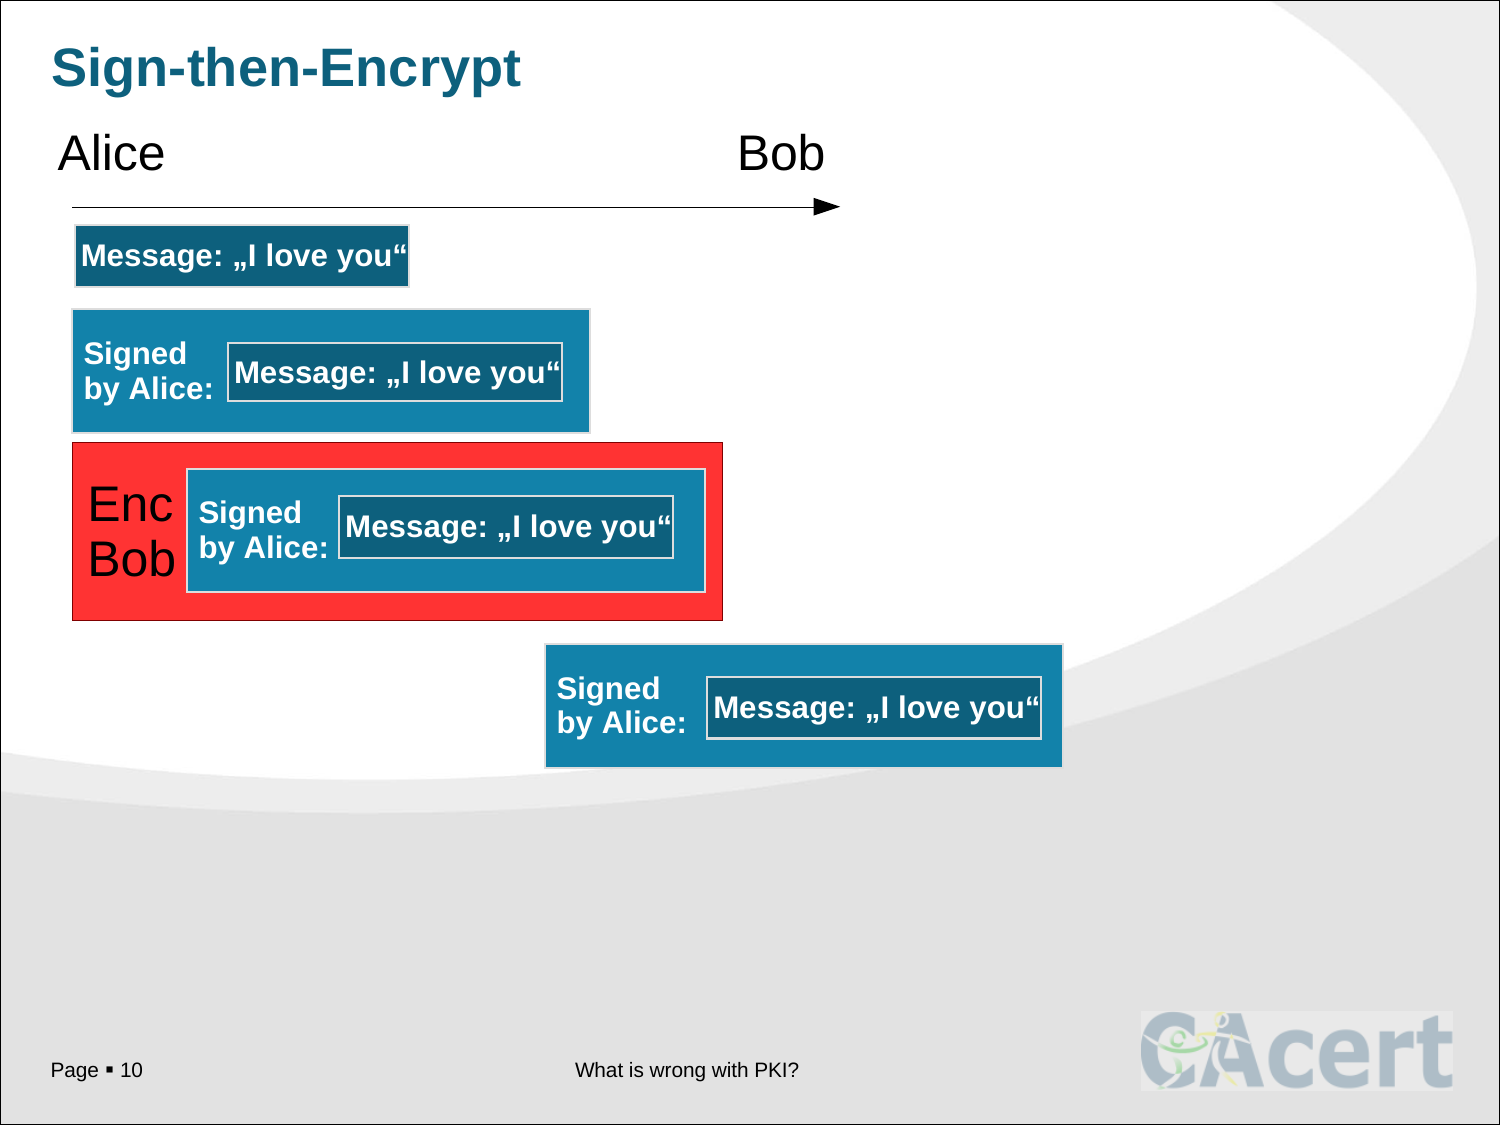

# Sign-then-Encrypt
Alice
Bob
Message: „I love you“
Signed
by Alice:
Message: „I love you“
Enc
Bob
Signed
by Alice:
Message: „I love you“
Signed
by Alice:
Message: „I love you“
What is wrong with PKI?